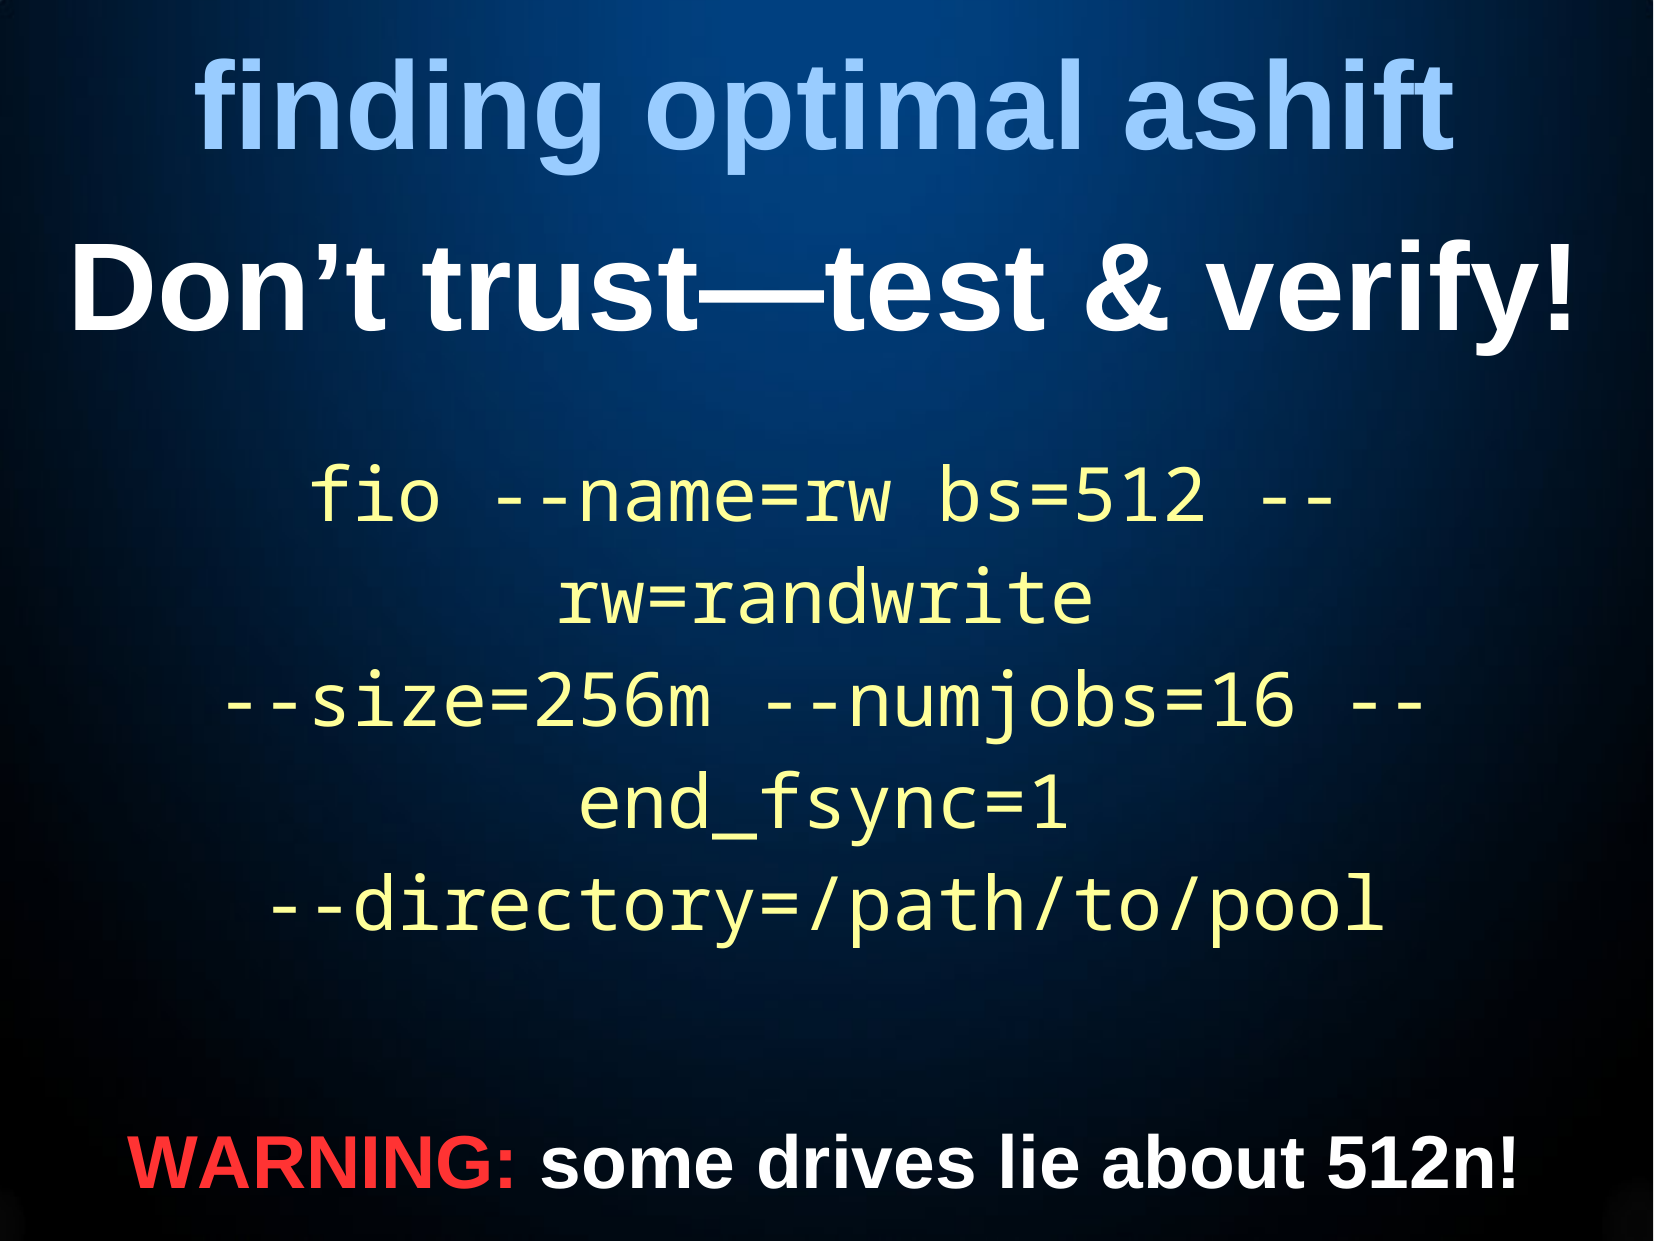

# finding optimal ashift
Don’t trust—test & verify!
fio --name=rw bs=512 --rw=randwrite
--size=256m --numjobs=16 --end_fsync=1
--directory=/path/to/pool
WARNING: some drives lie about 512n!